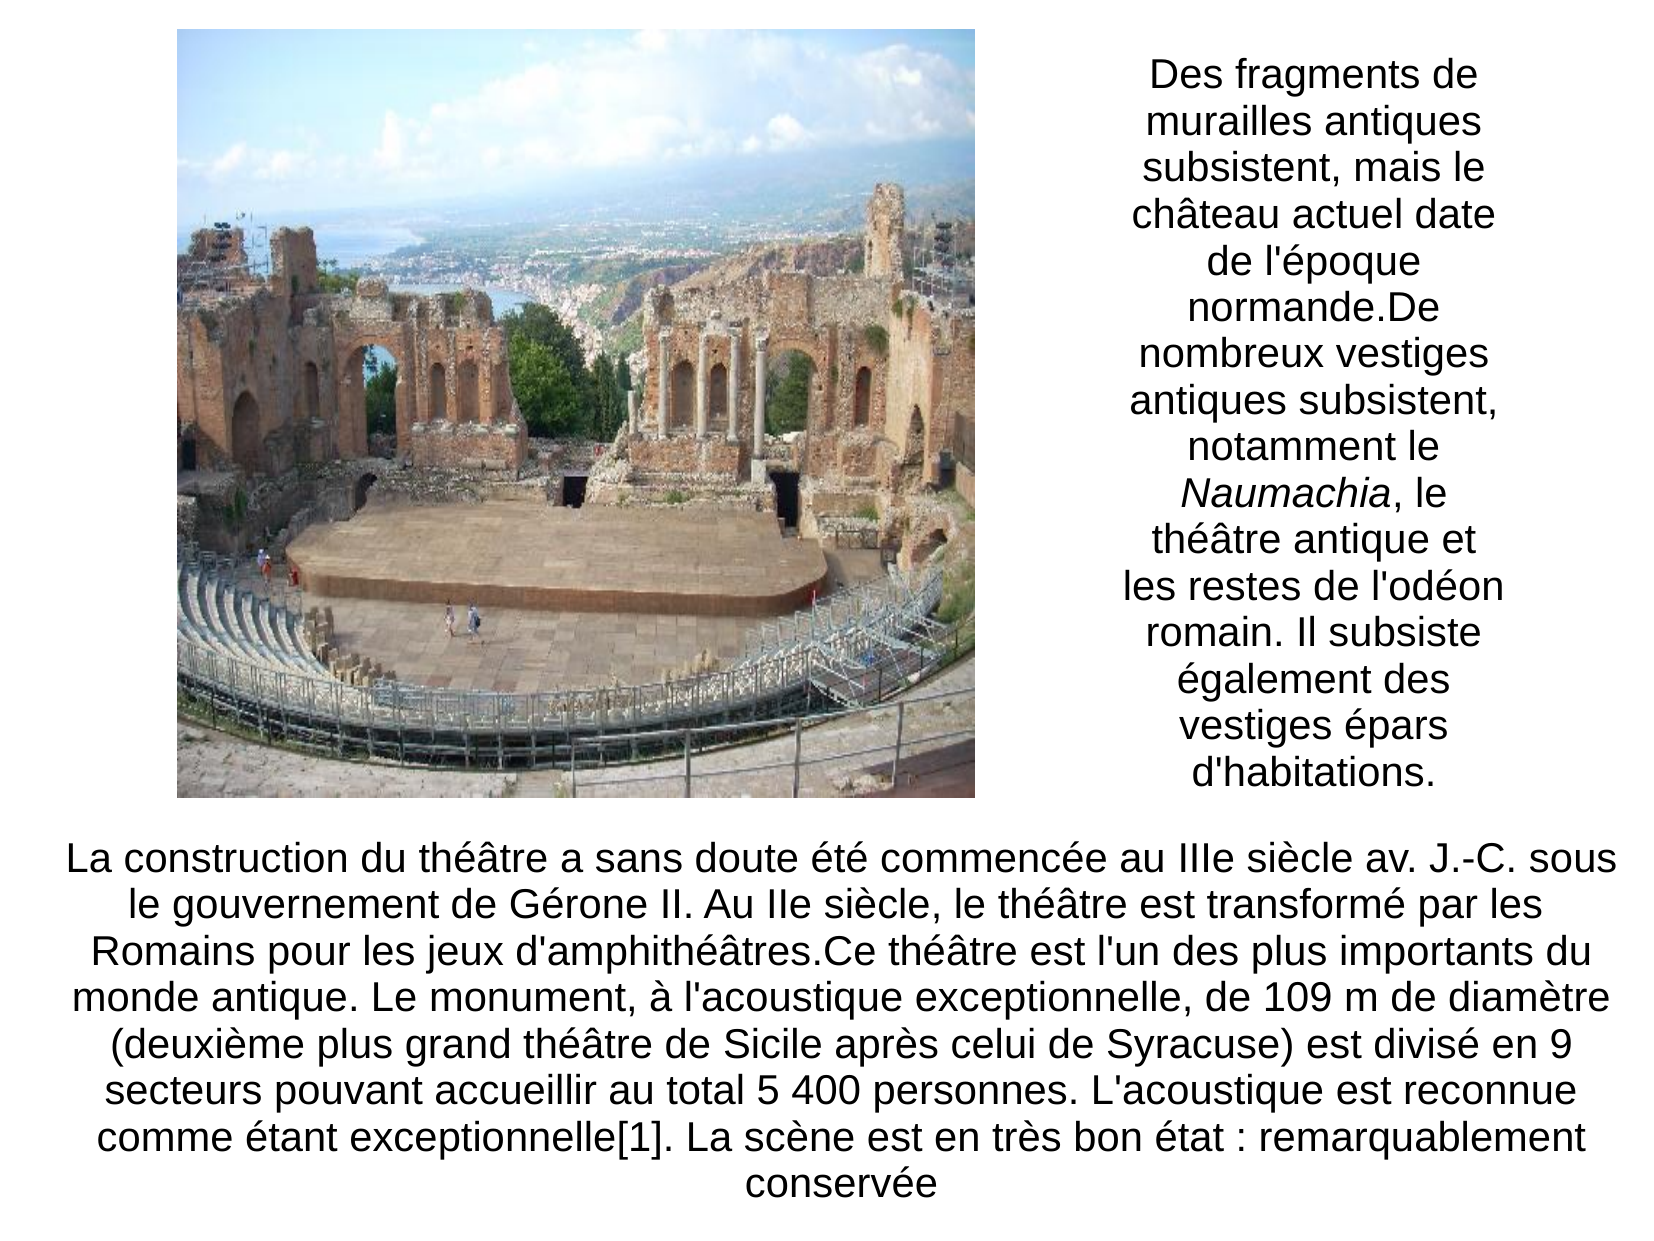

# Des fragments de murailles antiques subsistent, mais le château actuel date de l'époque normande.De nombreux vestiges antiques subsistent, notamment le Naumachia, le théâtre antique et les restes de l'odéon romain. Il subsiste également des vestiges épars d'habitations.
La construction du théâtre a sans doute été commencée au IIIe siècle av. J.-C. sous le gouvernement de Gérone II. Au IIe siècle, le théâtre est transformé par les Romains pour les jeux d'amphithéâtres.Ce théâtre est l'un des plus importants du monde antique. Le monument, à l'acoustique exceptionnelle, de 109 m de diamètre (deuxième plus grand théâtre de Sicile après celui de Syracuse) est divisé en 9 secteurs pouvant accueillir au total 5 400 personnes. L'acoustique est reconnue comme étant exceptionnelle[1]. La scène est en très bon état : remarquablement conservée